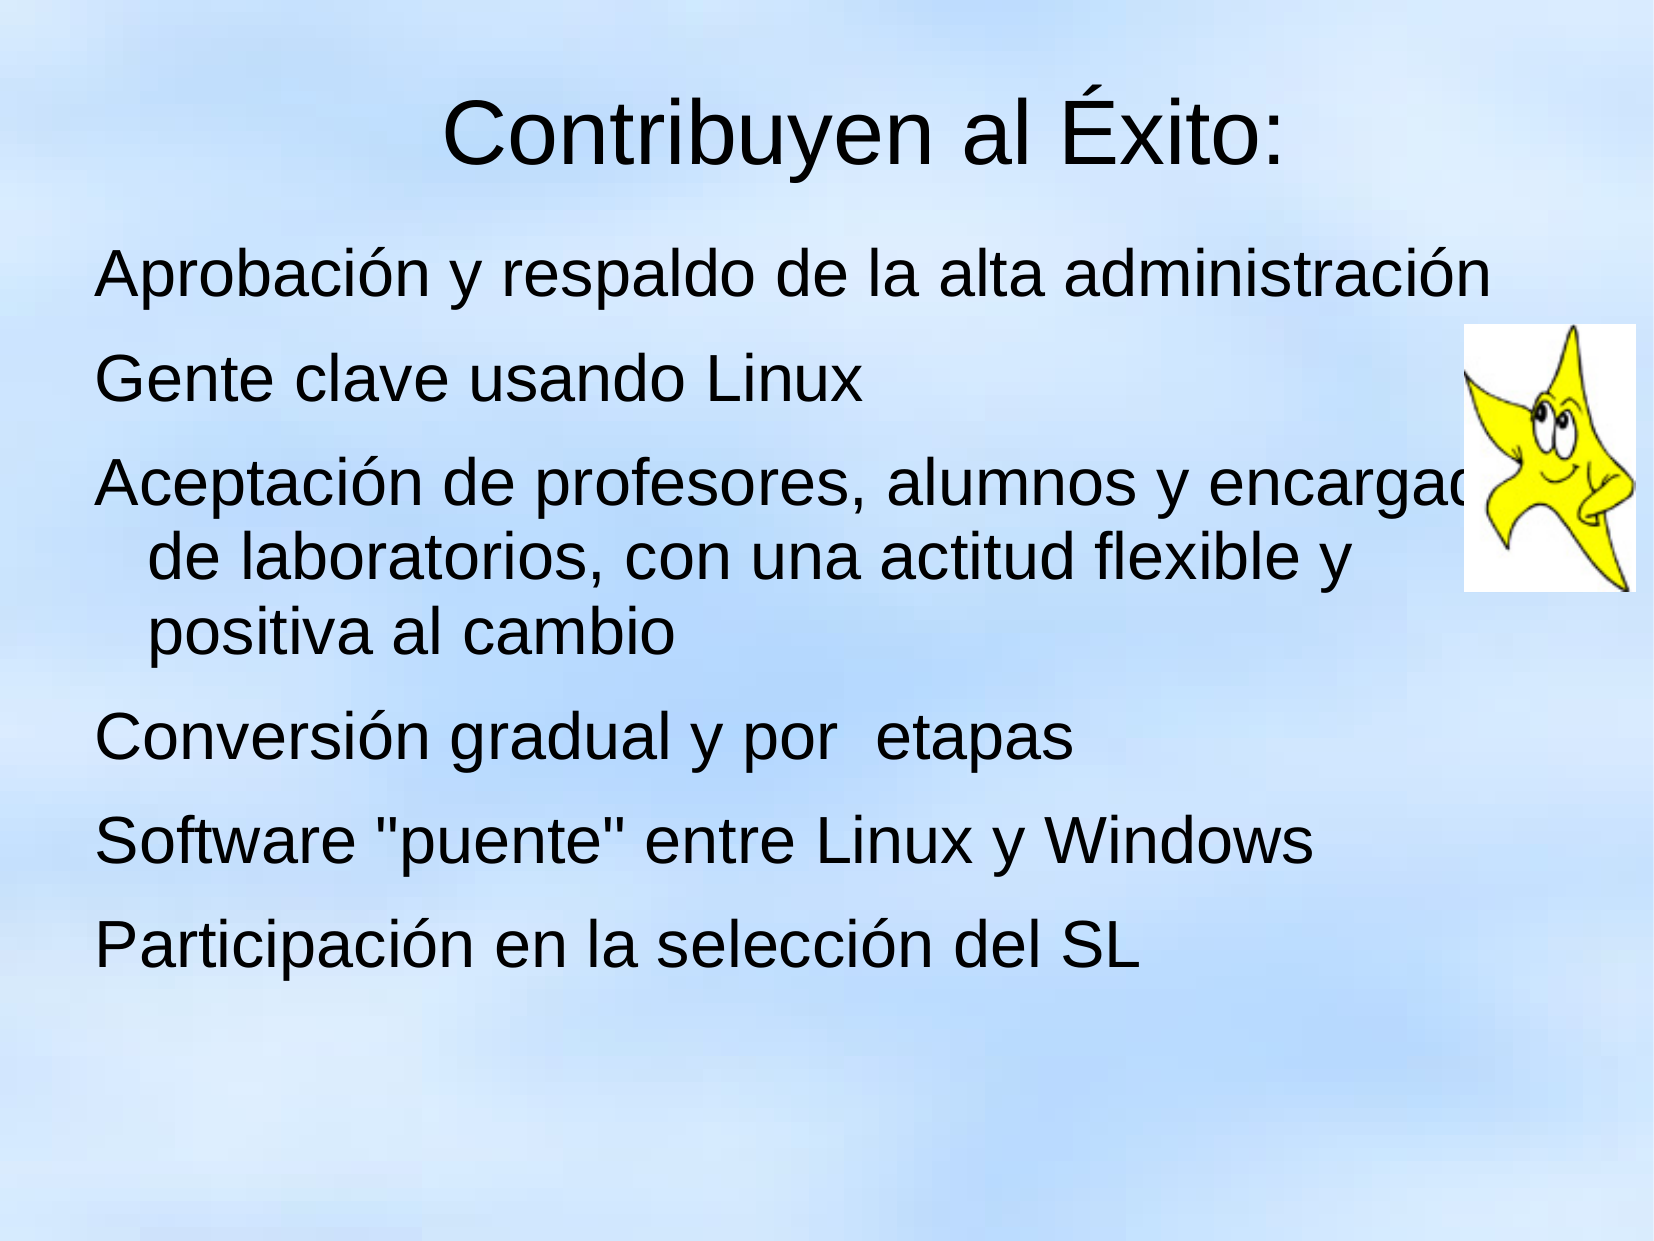

# Contribuyen al Éxito:
Aprobación y respaldo de la alta administración
Gente clave usando Linux
Aceptación de profesores, alumnos y encargados de laboratorios, con una actitud flexible y positiva al cambio
Conversión gradual y por etapas
Software "puente" entre Linux y Windows
Participación en la selección del SL